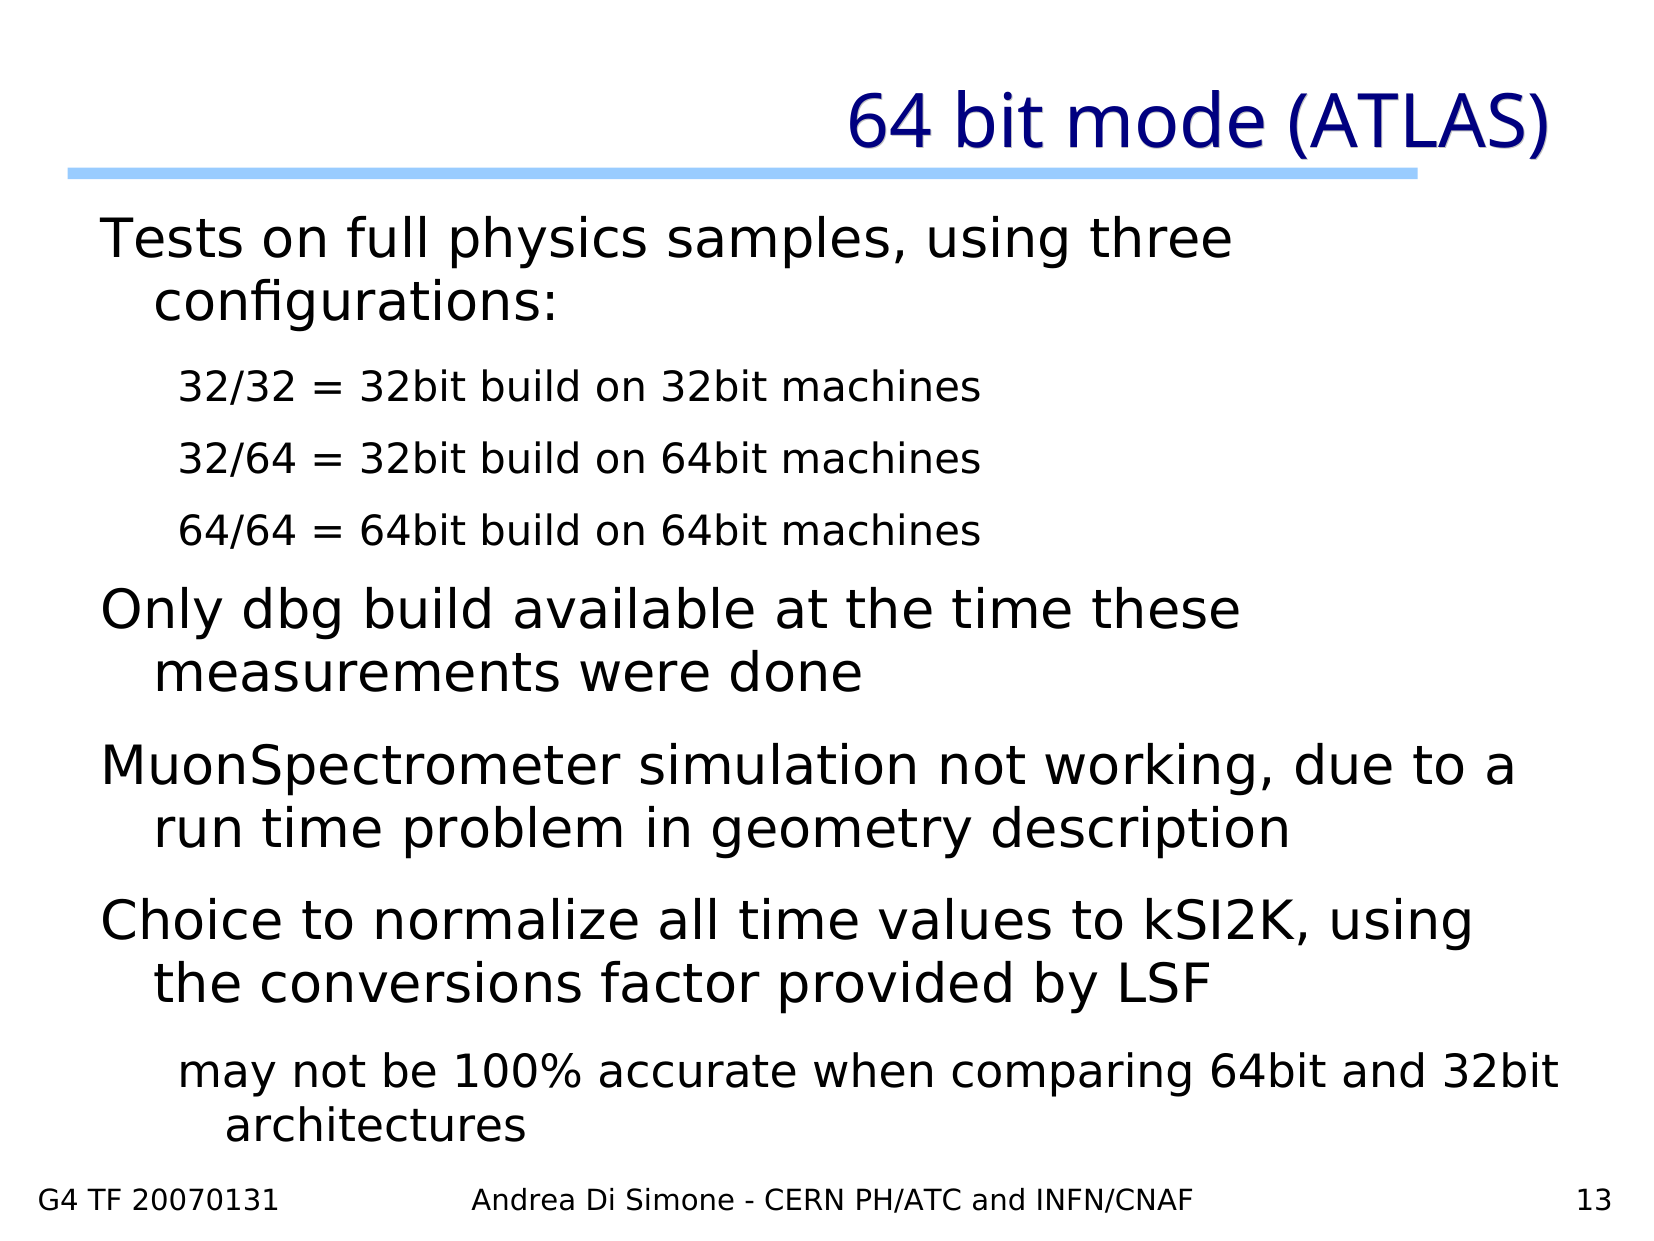

# 64 bit mode (ATLAS)
Tests on full physics samples, using three configurations:
32/32 = 32bit build on 32bit machines
32/64 = 32bit build on 64bit machines
64/64 = 64bit build on 64bit machines
Only dbg build available at the time these measurements were done
MuonSpectrometer simulation not working, due to a run time problem in geometry description
Choice to normalize all time values to kSI2K, using the conversions factor provided by LSF
may not be 100% accurate when comparing 64bit and 32bit architectures
G4 TF 20070131
Andrea Di Simone - CERN PH/ATC and INFN/CNAF
13